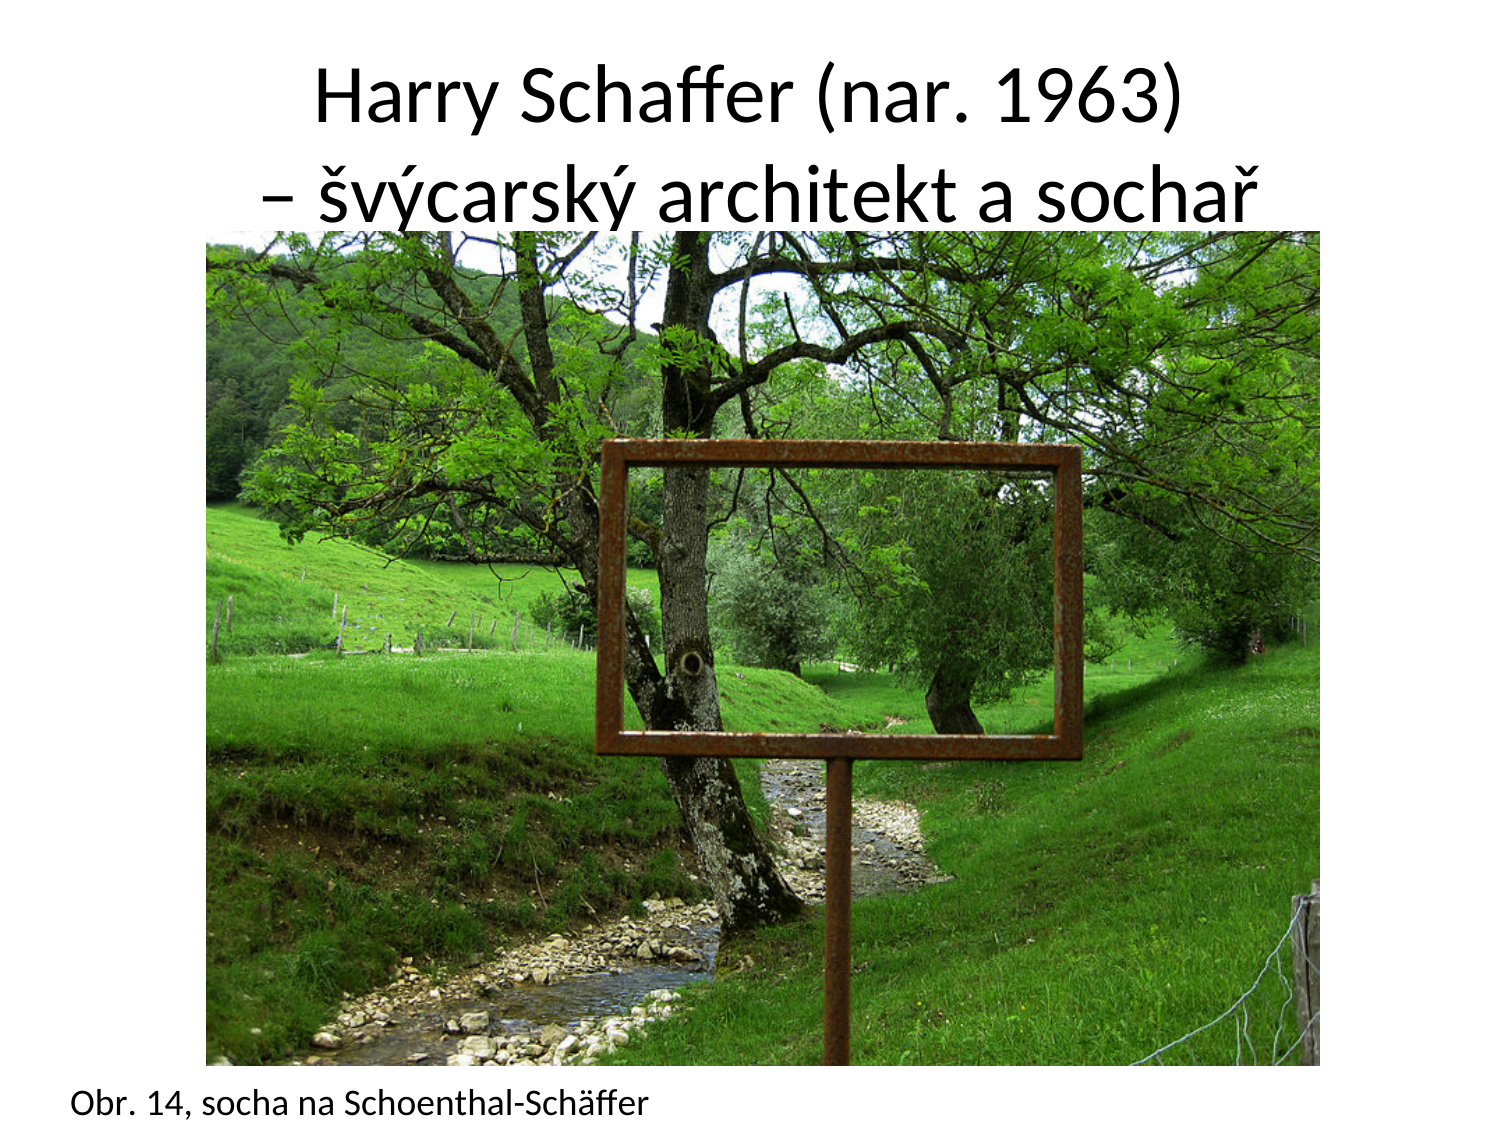

# Harry Schaffer (nar. 1963) – švýcarský architekt a sochař
Obr. 14, socha na Schoenthal-Schäffer